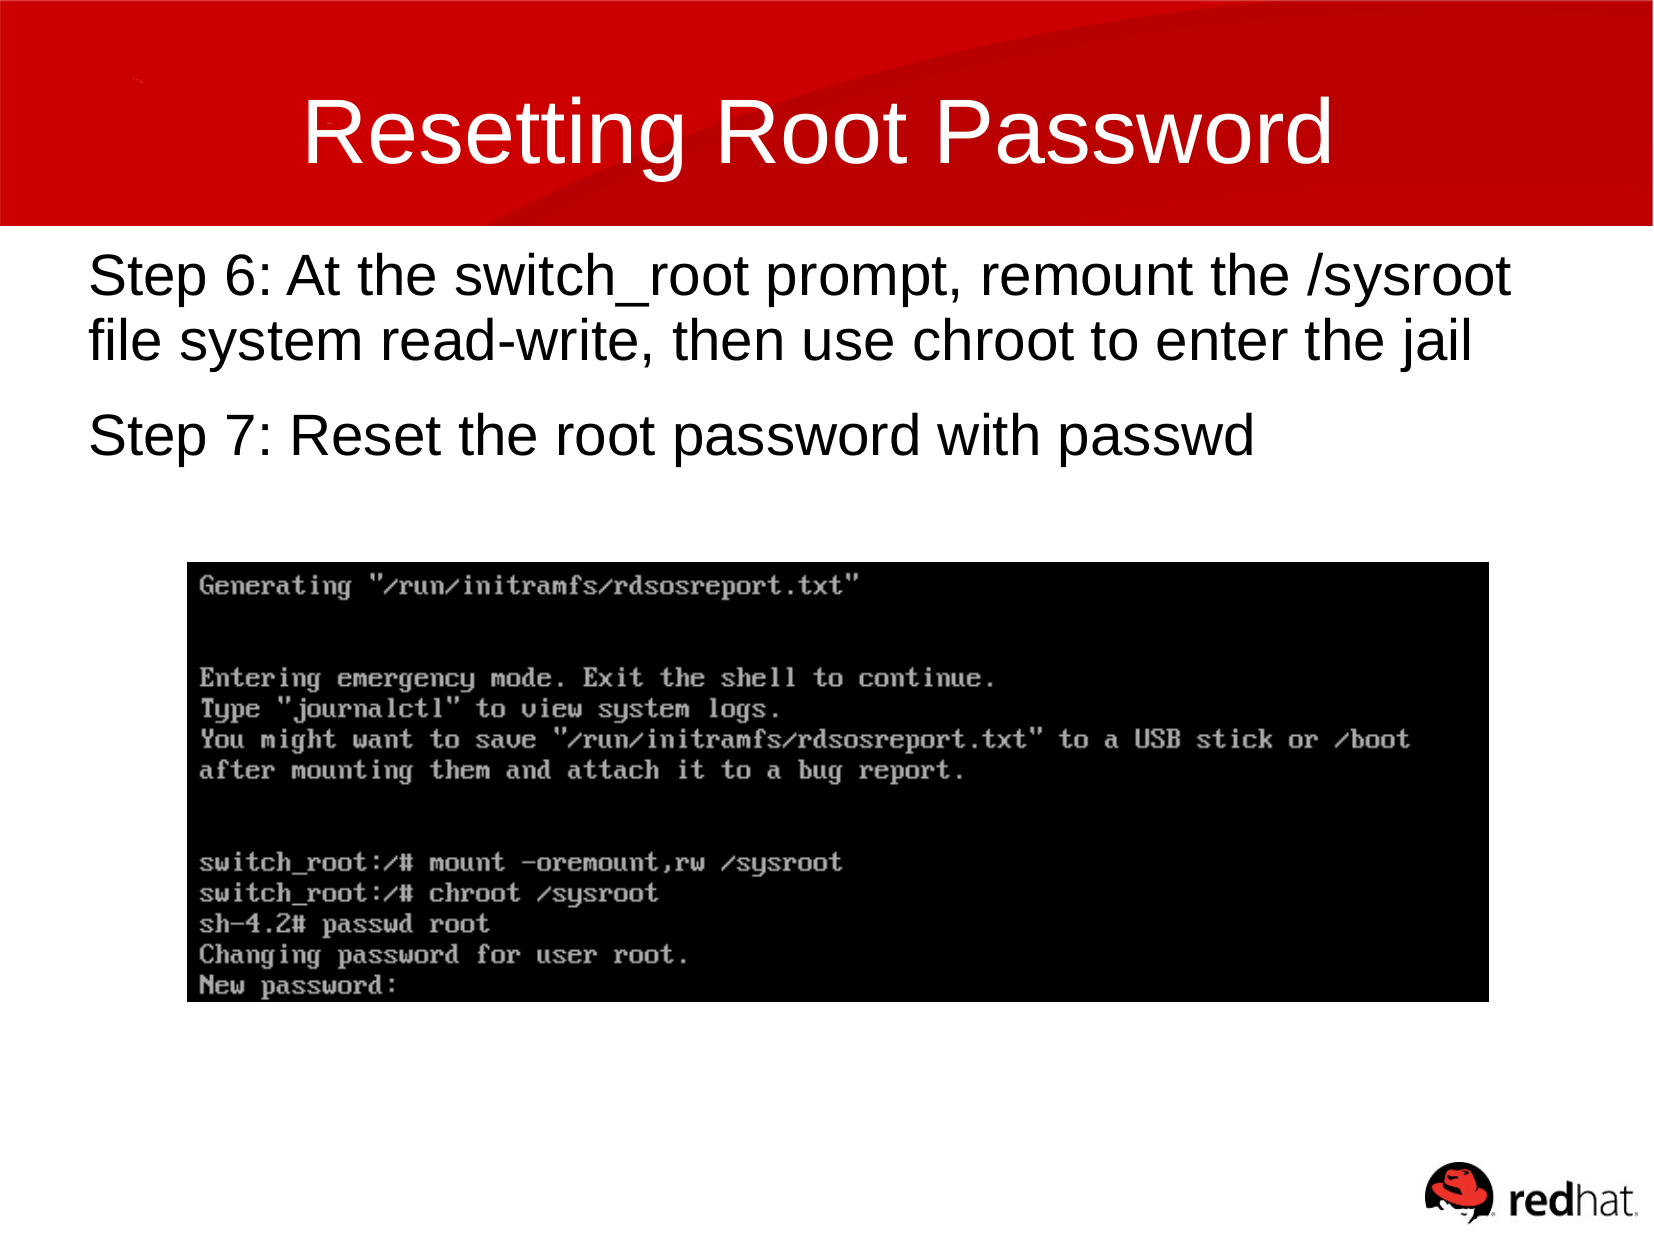

# Resetting Root Password
Step 6: At the switch_root prompt, remount the /sysroot file system read-write, then use chroot to enter the jail
Step 7: Reset the root password with passwd